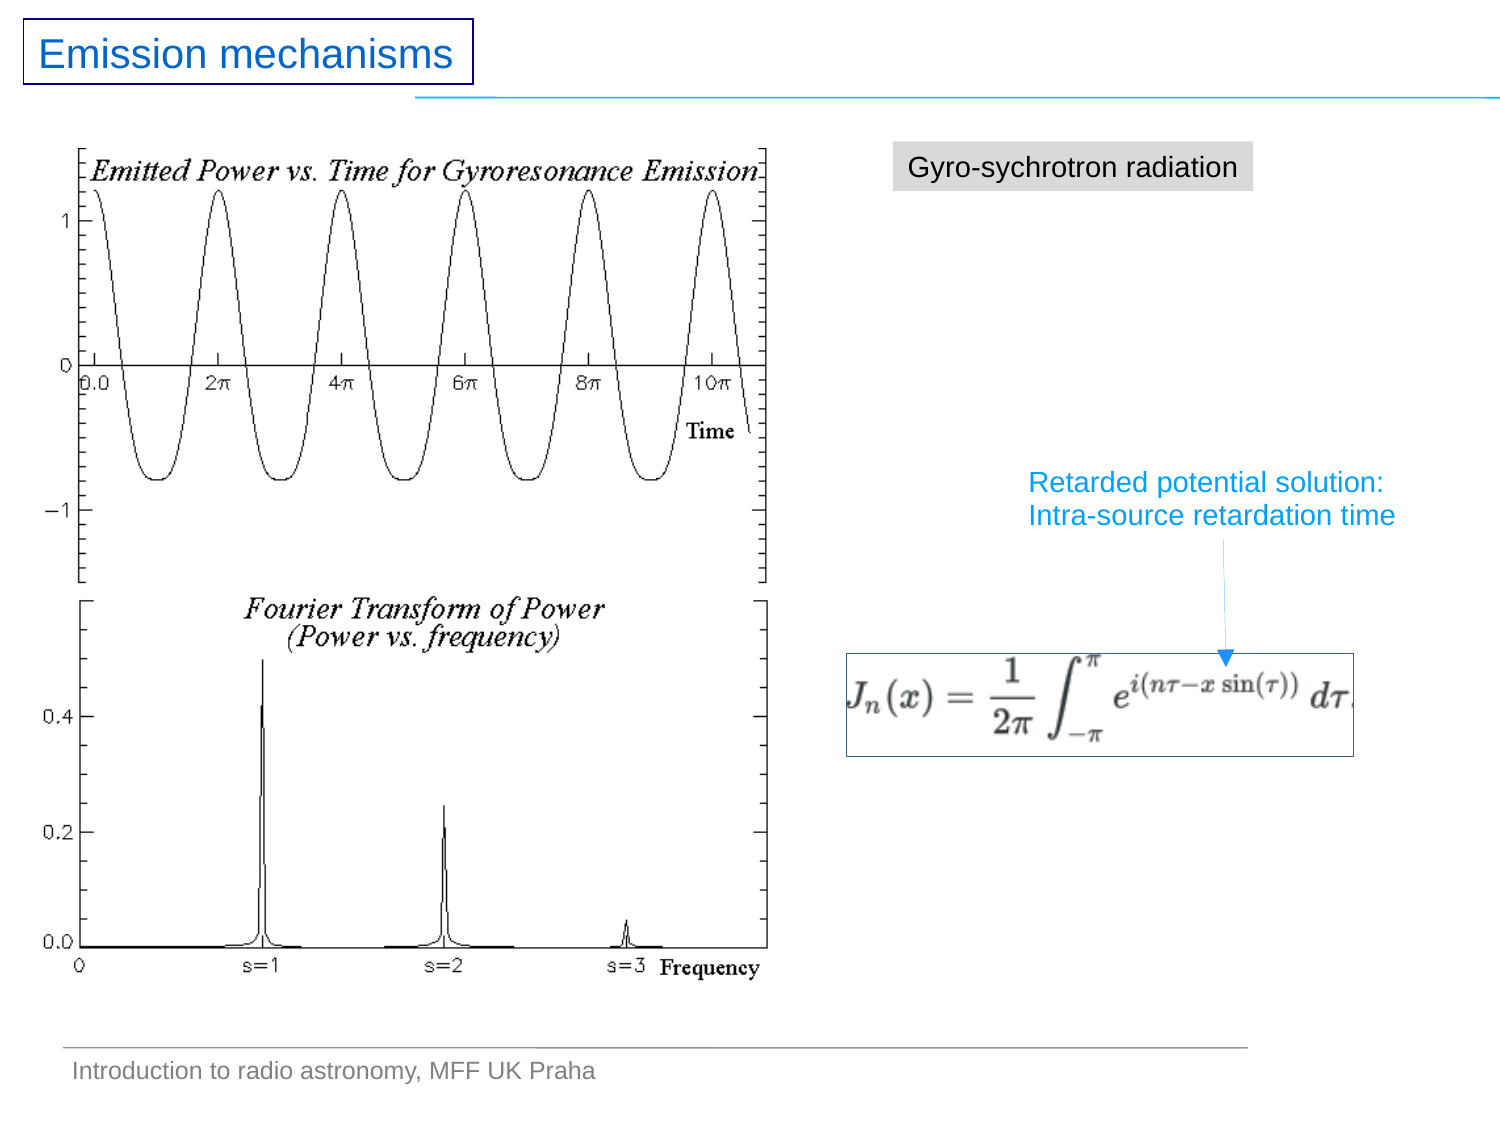

Emission mechanisms
Gyro-sychrotron radiation
Retarded potential solution:
Intra-source retardation time
Introduction to radio astronomy